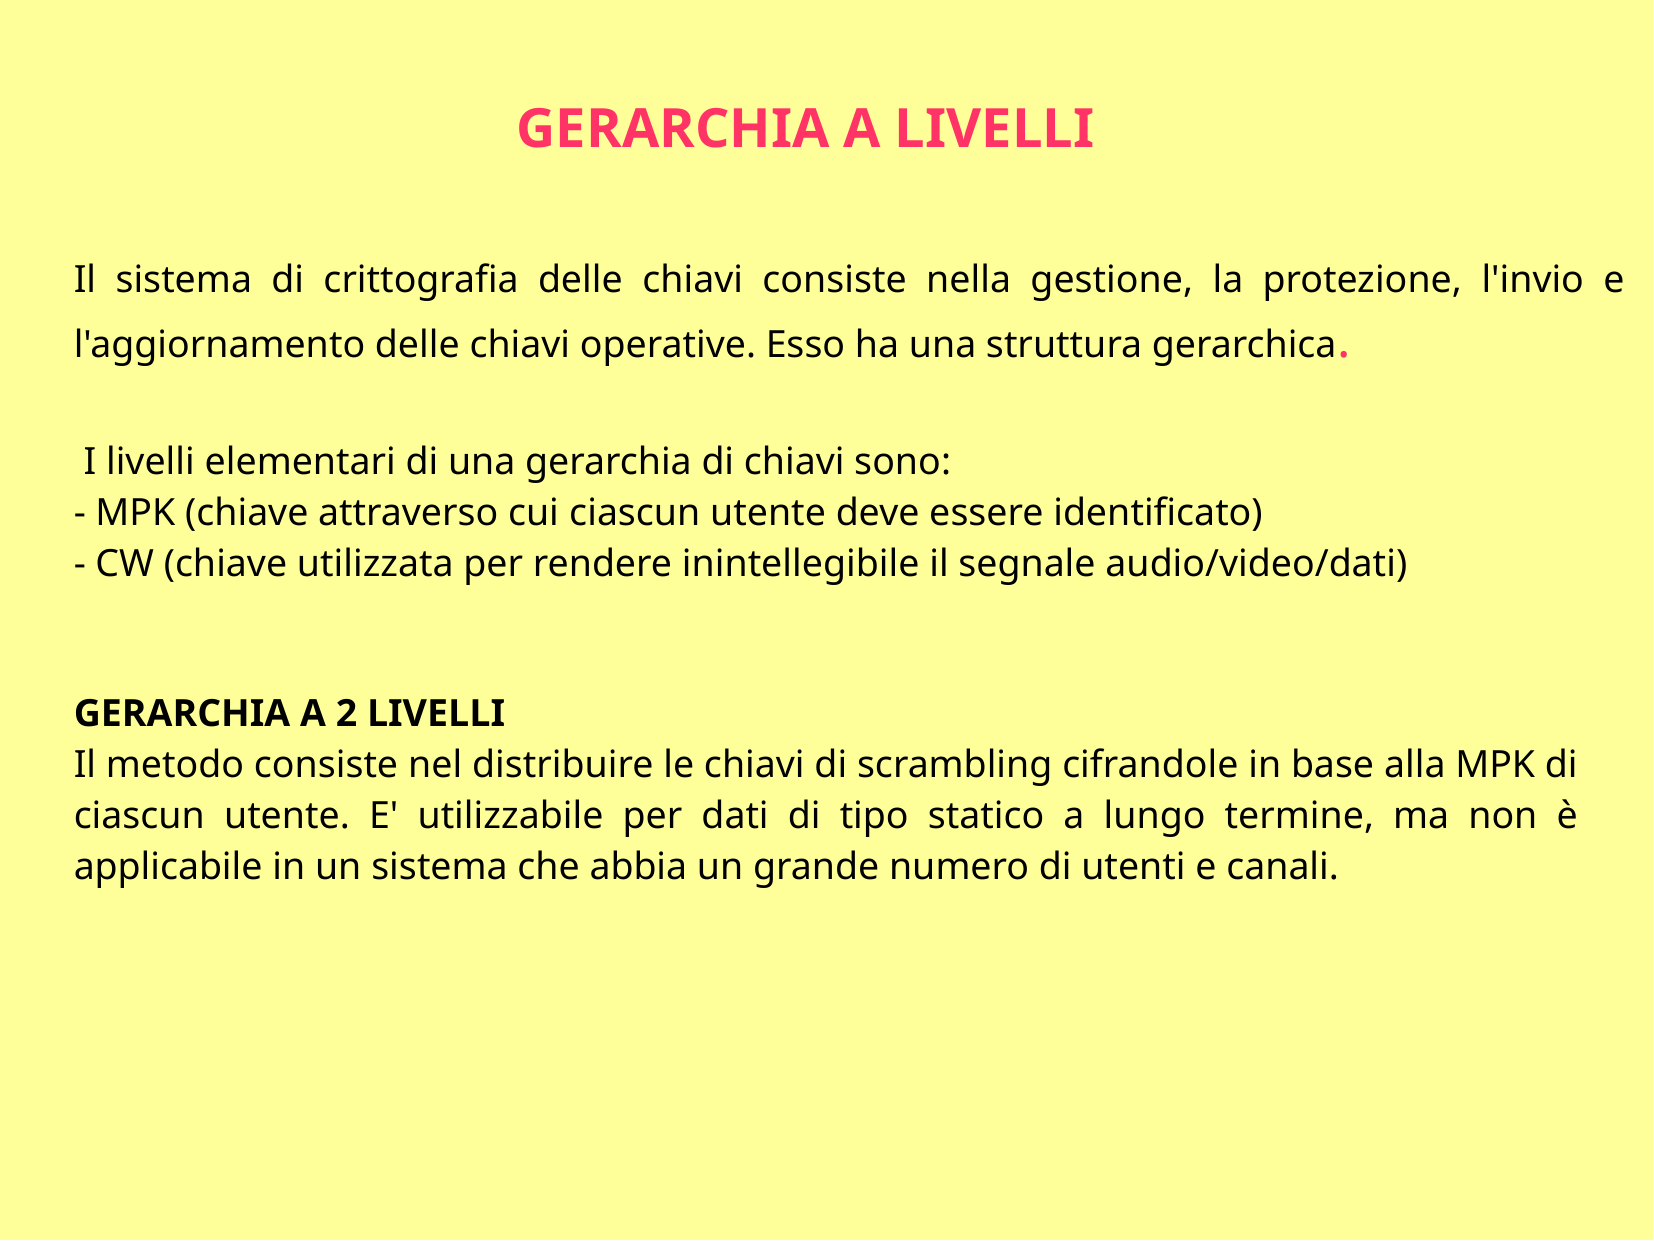

GERARCHIA A LIVELLI
Il sistema di crittografia delle chiavi consiste nella gestione, la protezione, l'invio e l'aggiornamento delle chiavi operative. Esso ha una struttura gerarchica.
 I livelli elementari di una gerarchia di chiavi sono:
- MPK (chiave attraverso cui ciascun utente deve essere identificato)
- CW (chiave utilizzata per rendere inintellegibile il segnale audio/video/dati)
GERARCHIA A 2 LIVELLI
Il metodo consiste nel distribuire le chiavi di scrambling cifrandole in base alla MPK di ciascun utente. E' utilizzabile per dati di tipo statico a lungo termine, ma non è applicabile in un sistema che abbia un grande numero di utenti e canali.